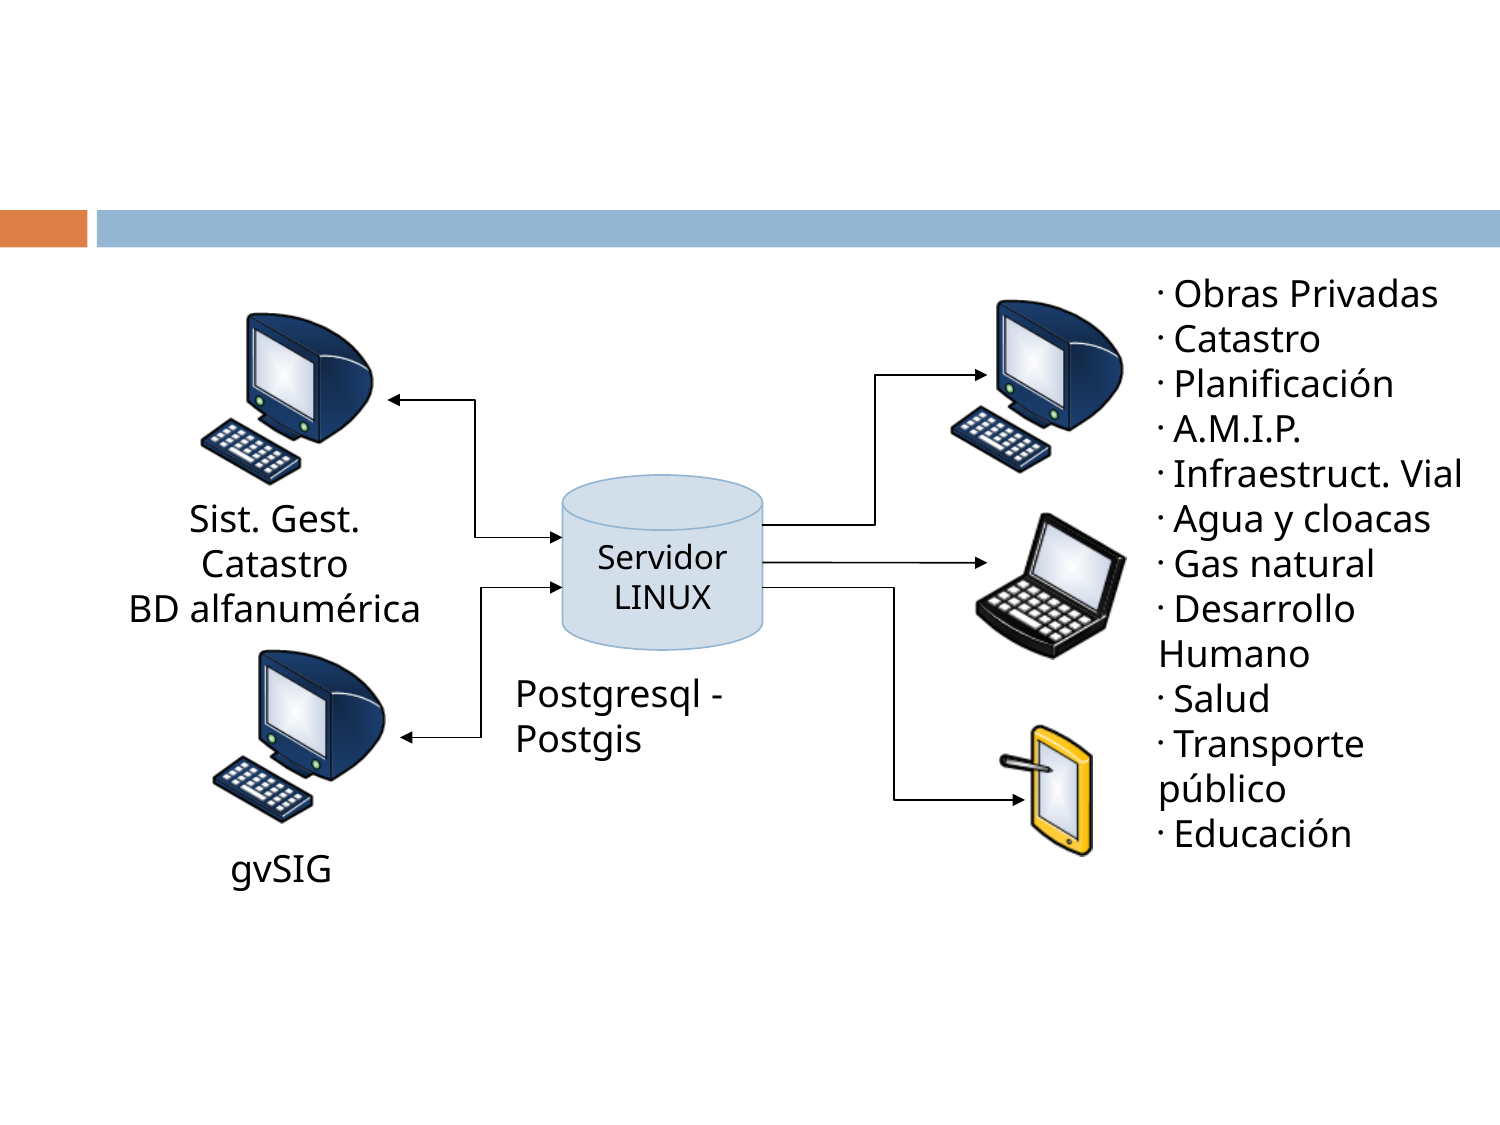

Obras Privadas
 Catastro
 Planificación
 A.M.I.P.
 Infraestruct. Vial
 Agua y cloacas
 Gas natural
 Desarrollo Humano
 Salud
 Transporte público
 Educación
Servidor LINUX
Sist. Gest. Catastro
BD alfanumérica
Postgresql - Postgis
gvSIG